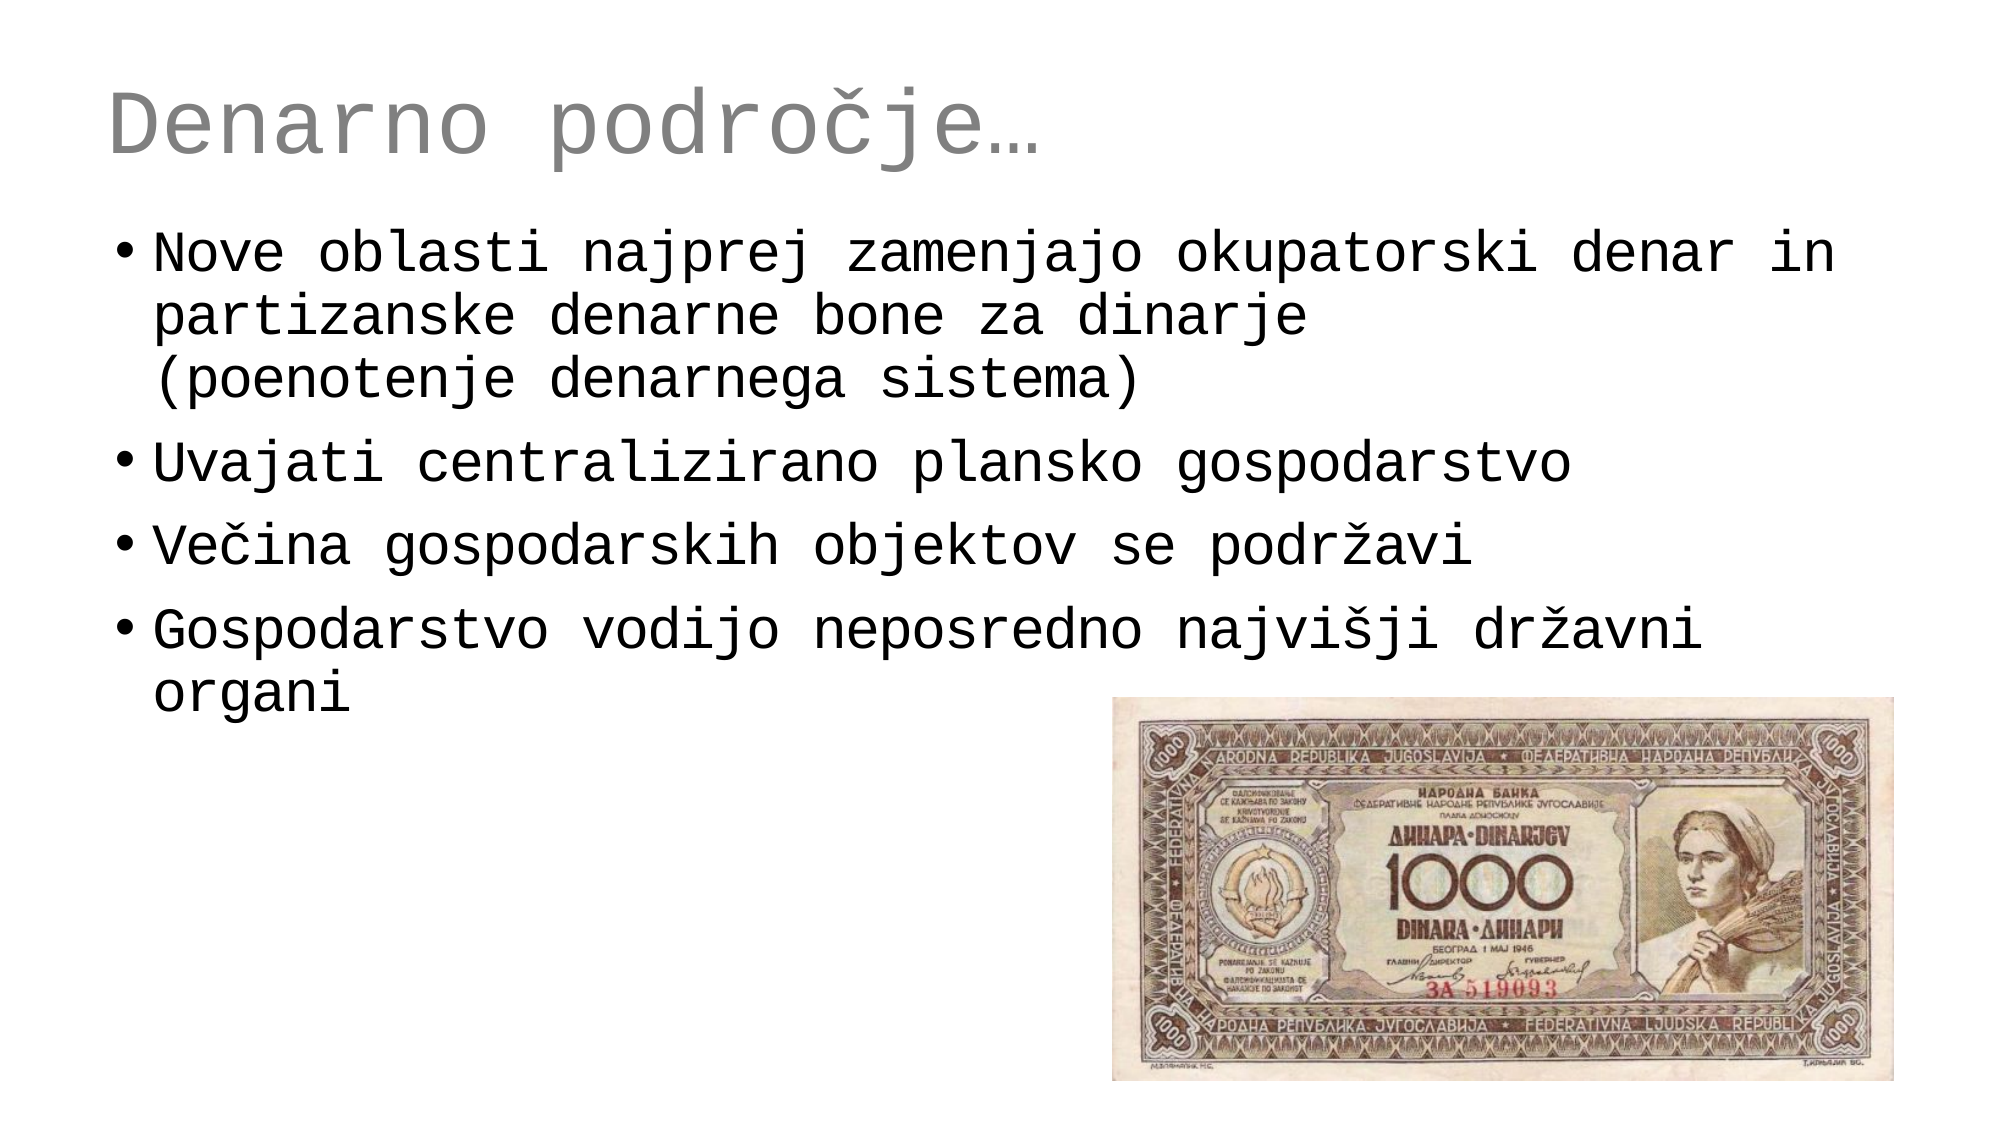

# Denarno področje…
Nove oblasti najprej zamenjajo okupatorski denar in partizanske denarne bone za dinarje
(poenotenje denarnega sistema)
Uvajati centralizirano plansko gospodarstvo
Večina gospodarskih objektov se podržavi
Gospodarstvo vodijo neposredno najvišji državni organi